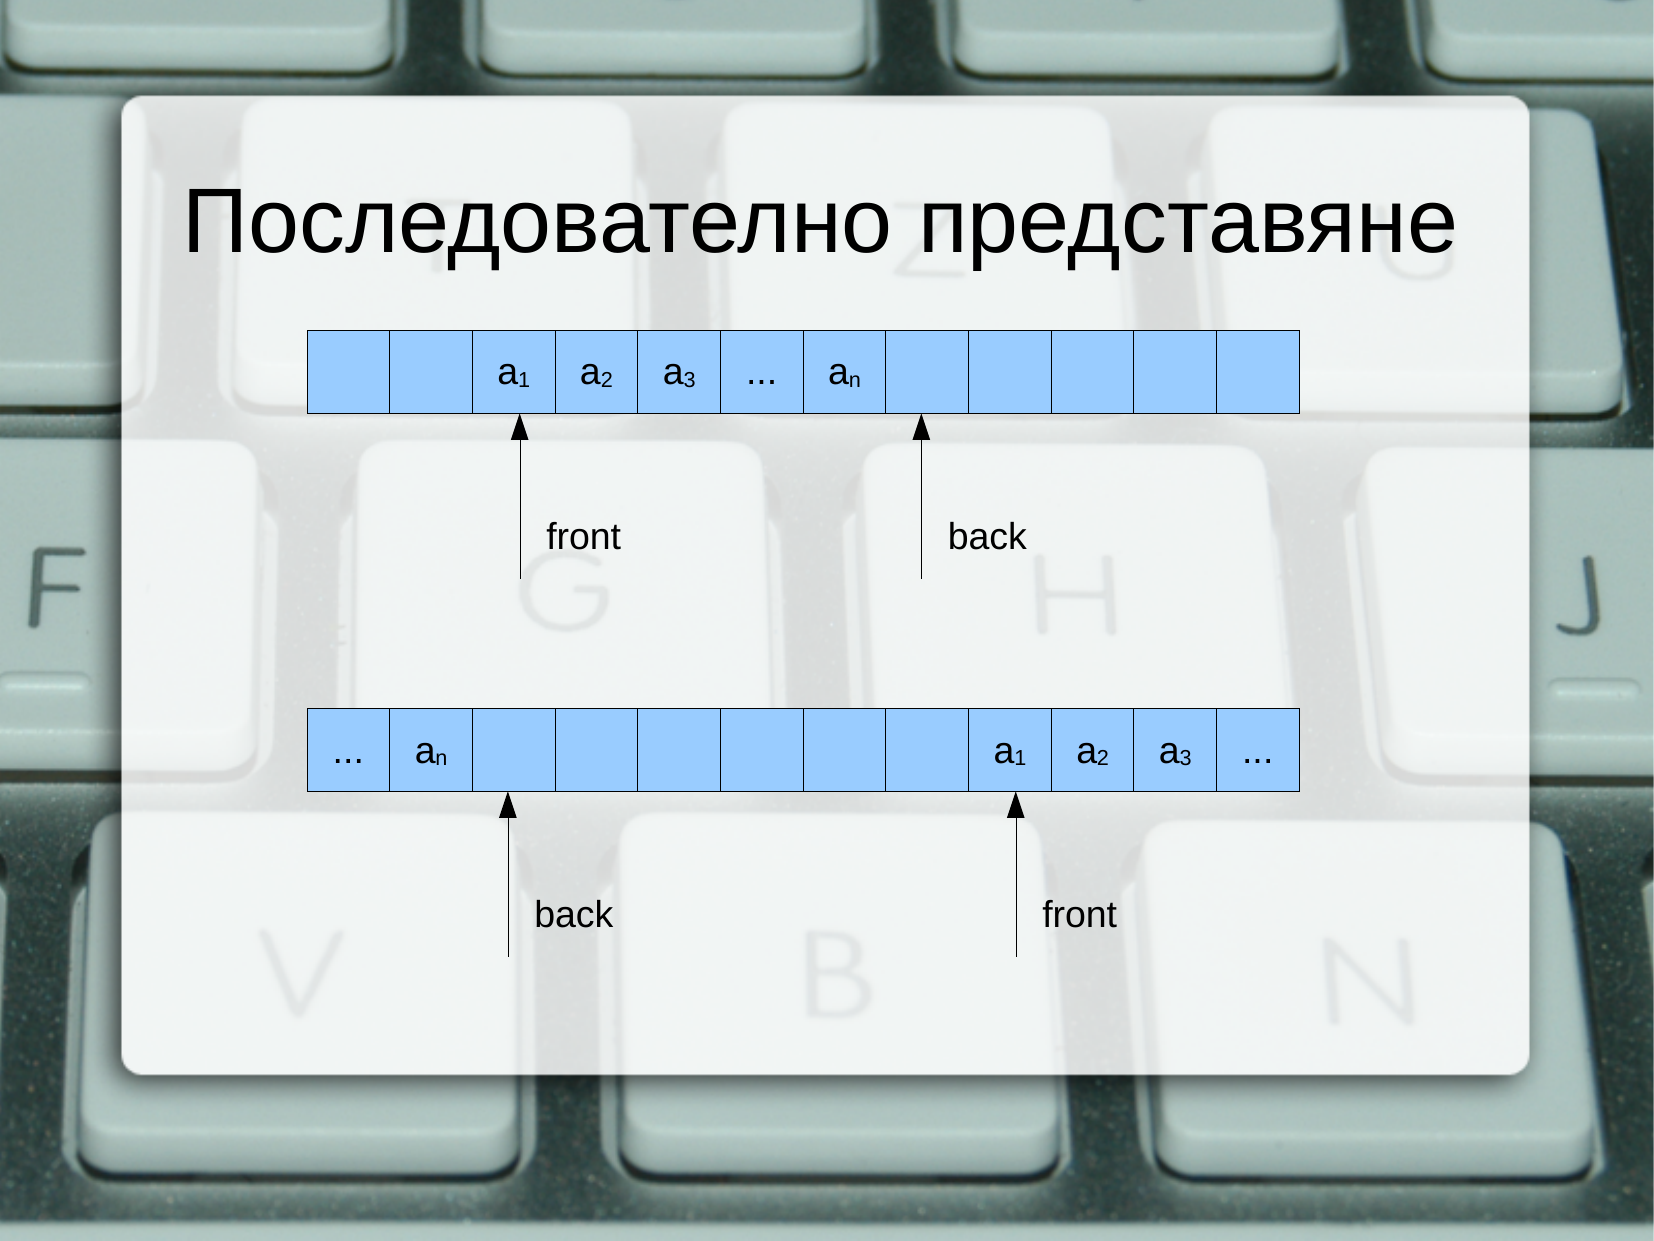

# Последователно представяне
a2
...
a1
a3
an
front
back
...
an
a2
...
a1
a3
back
front